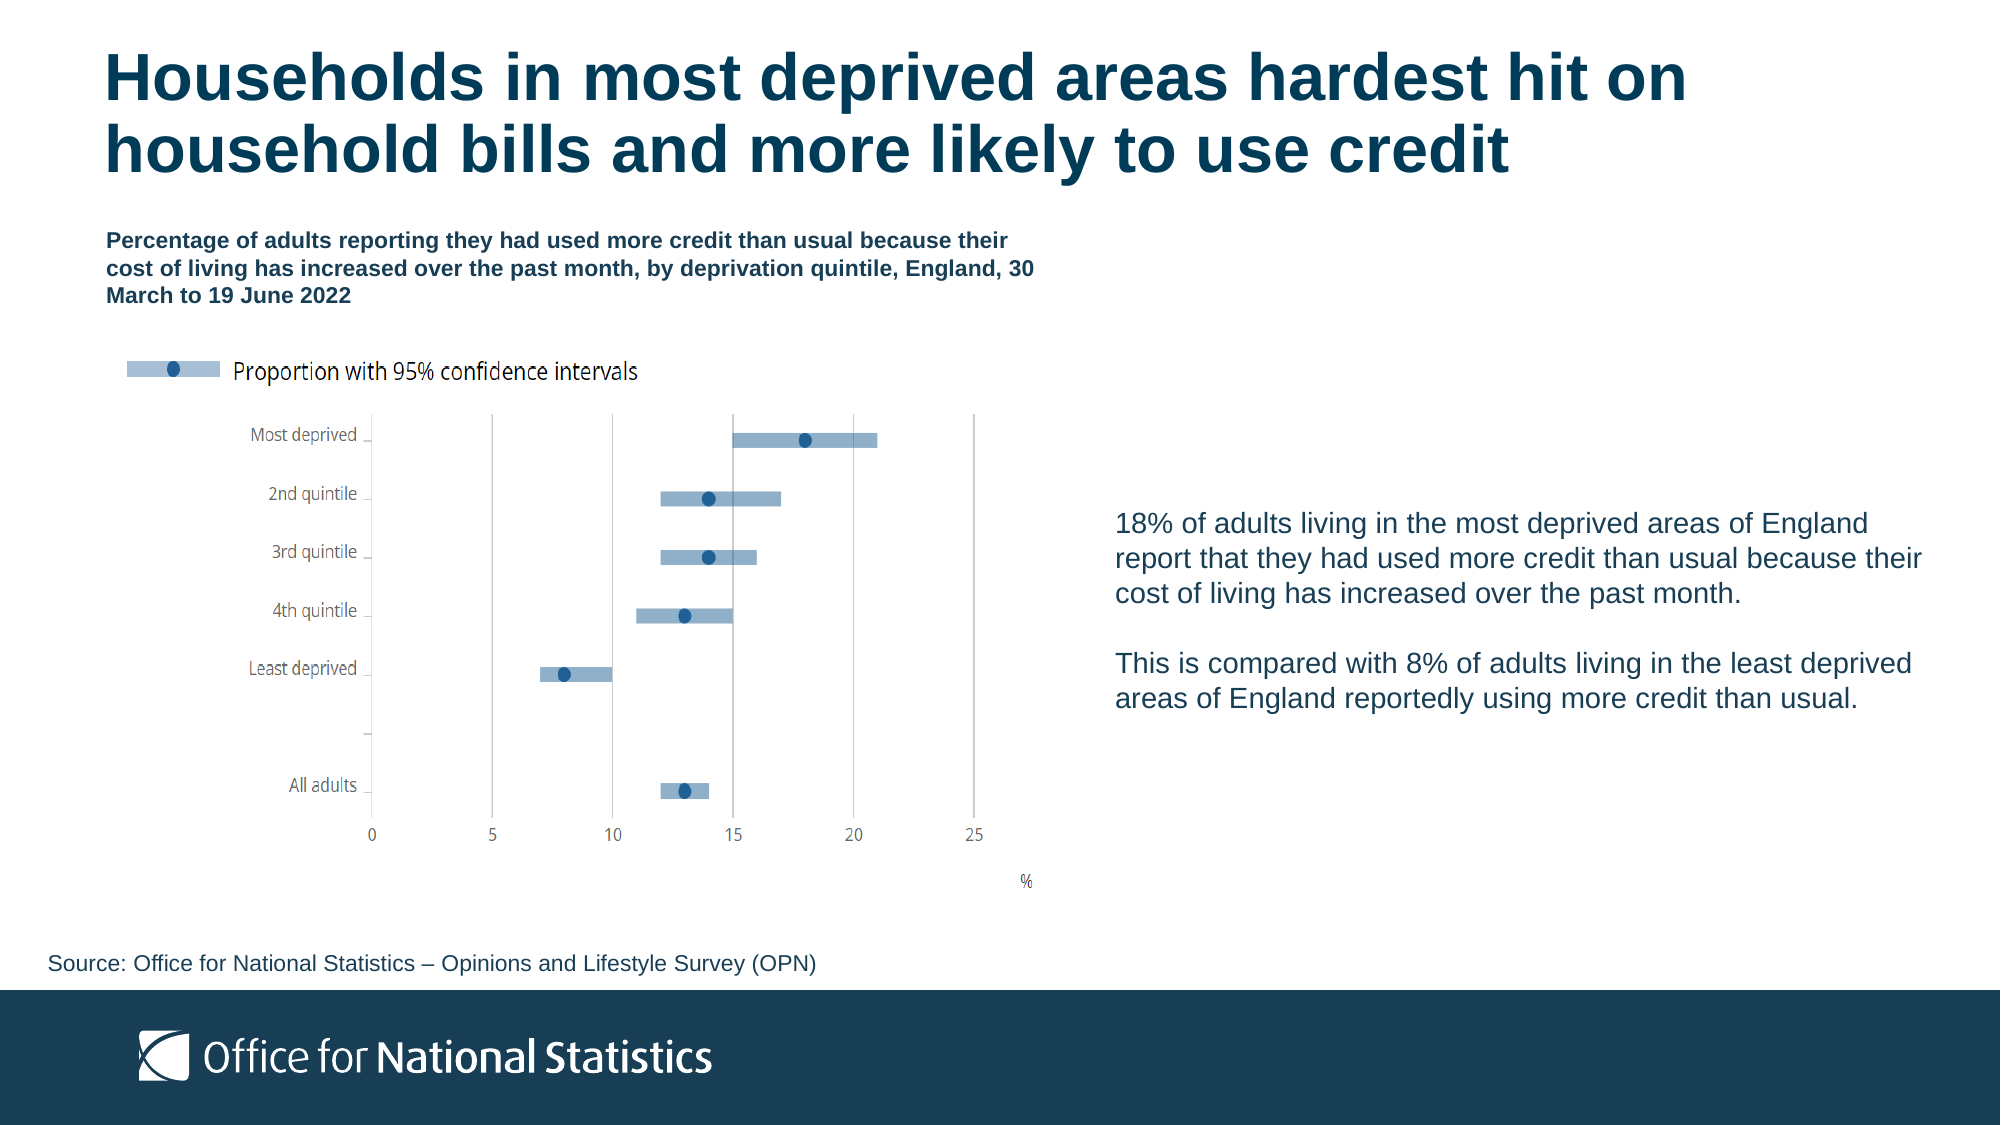

# Households in most deprived areas hardest hit on household bills and more likely to use credit
Percentage of adults reporting they had used more credit than usual because their cost of living has increased over the past month, by deprivation quintile, England, 30 March to 19 June 2022
18% of adults living in the most deprived areas of England report that they had used more credit than usual because their cost of living has increased over the past month.
This is compared with 8% of adults living in the least deprived areas of England reportedly using more credit than usual.
Source: Office for National Statistics – Opinions and Lifestyle Survey (OPN)